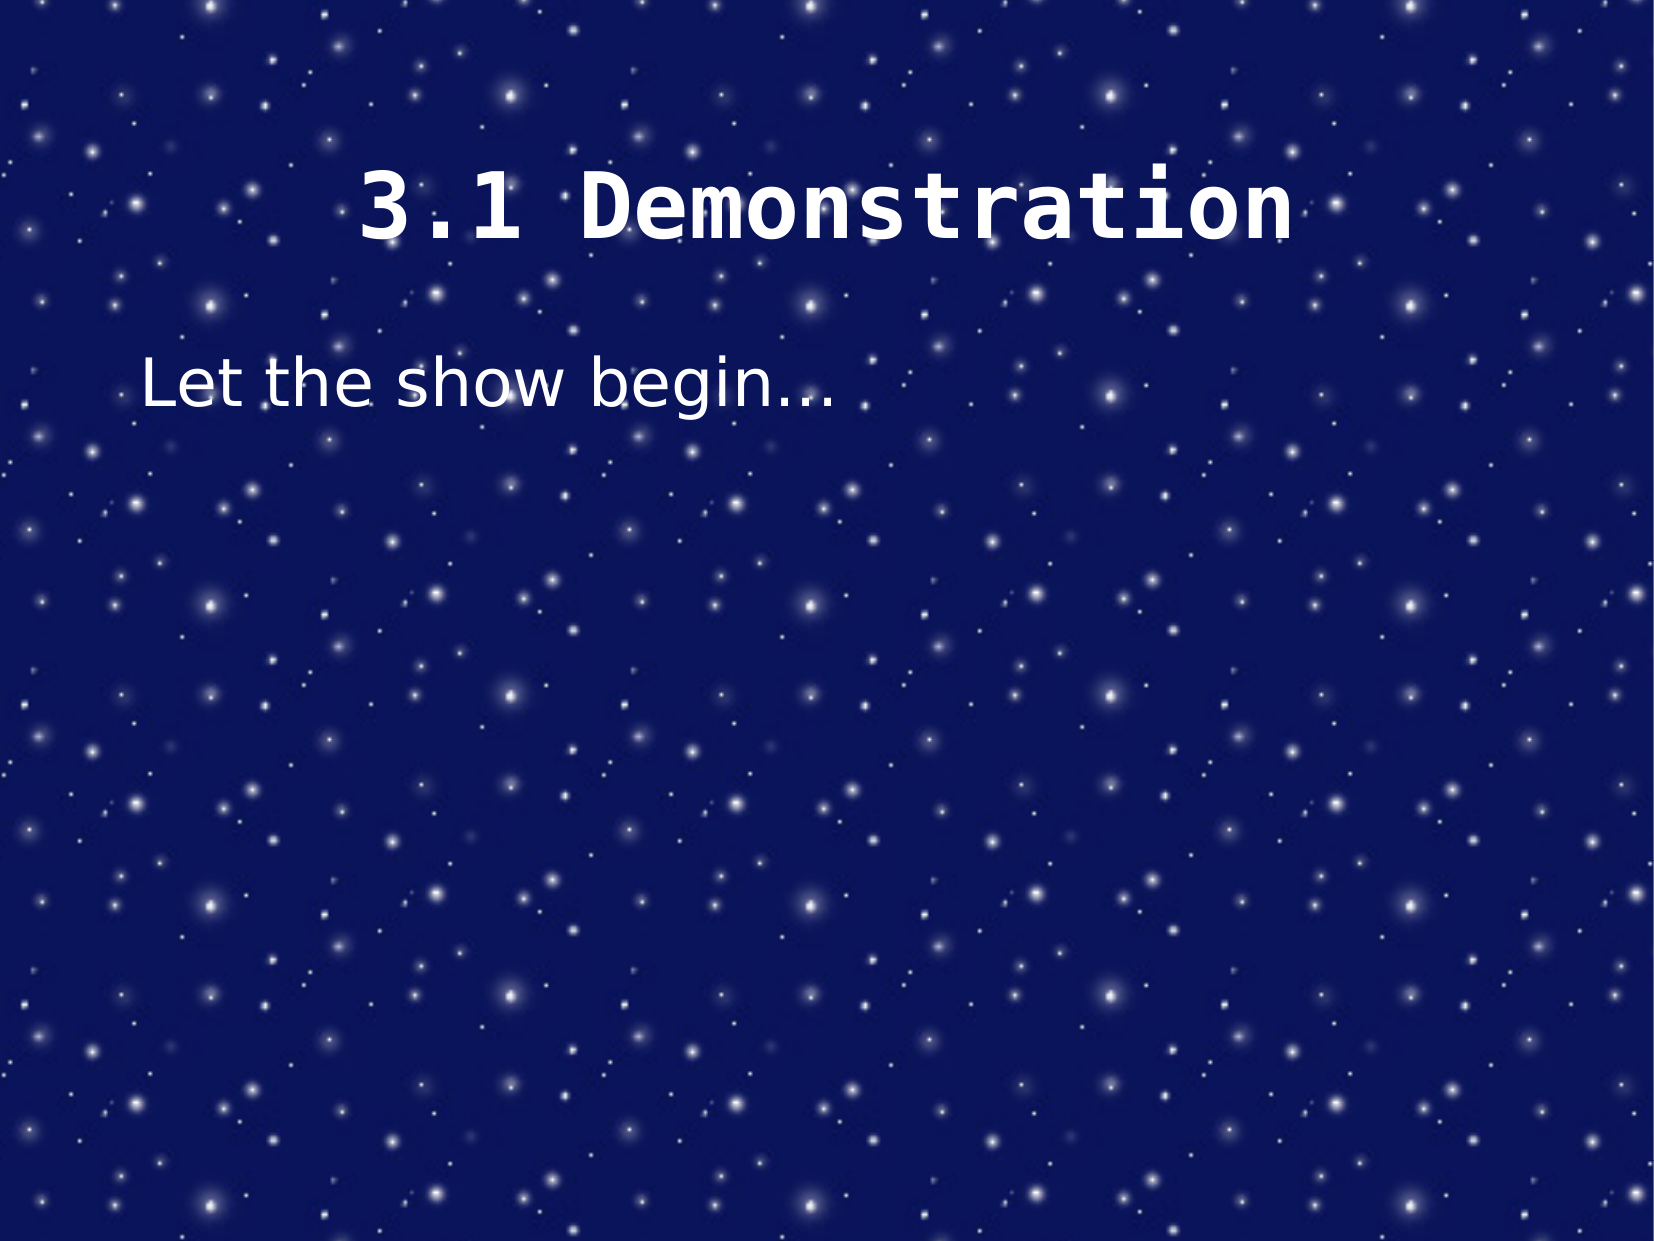

# 3.1 Demonstration
Let the show begin...